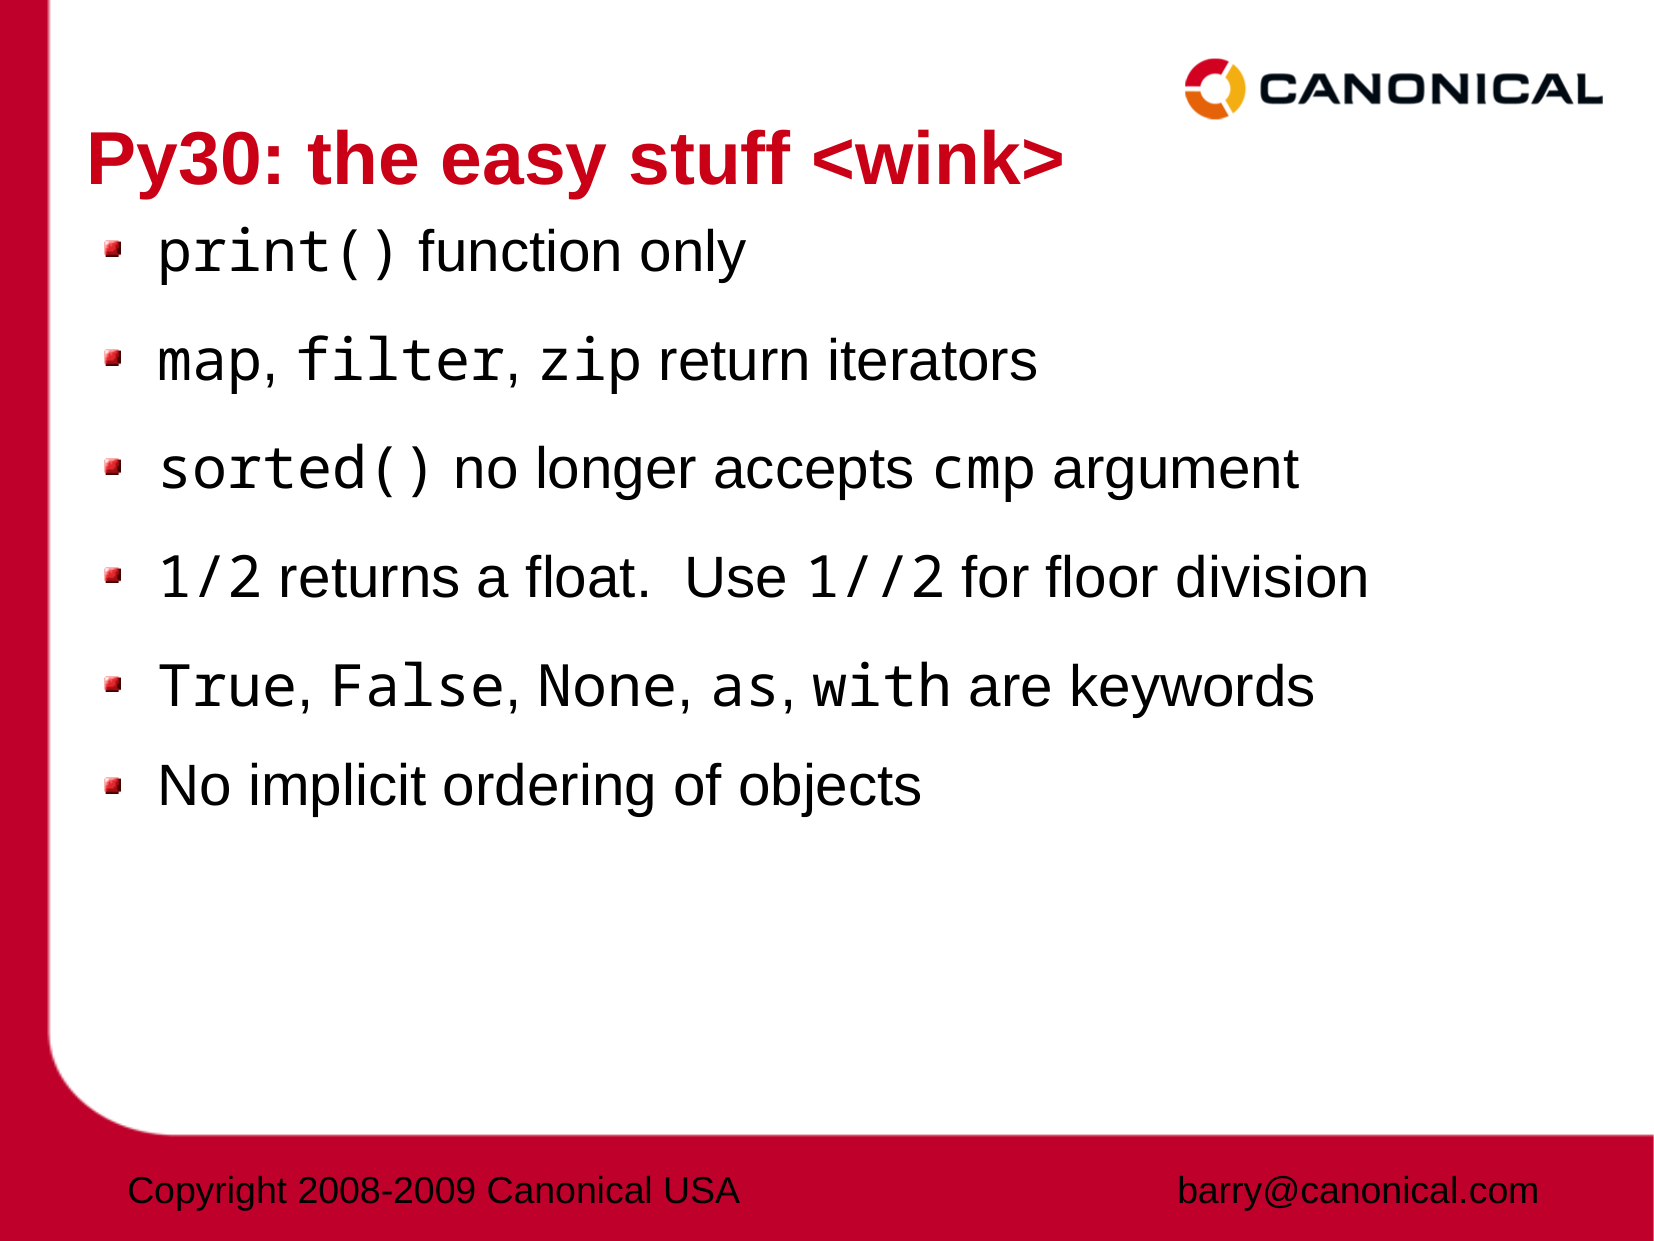

# Py30: the easy stuff <wink>
print() function only
map, filter, zip return iterators
sorted() no longer accepts cmp argument
1/2 returns a float. Use 1//2 for floor division
True, False, None, as, with are keywords
No implicit ordering of objects